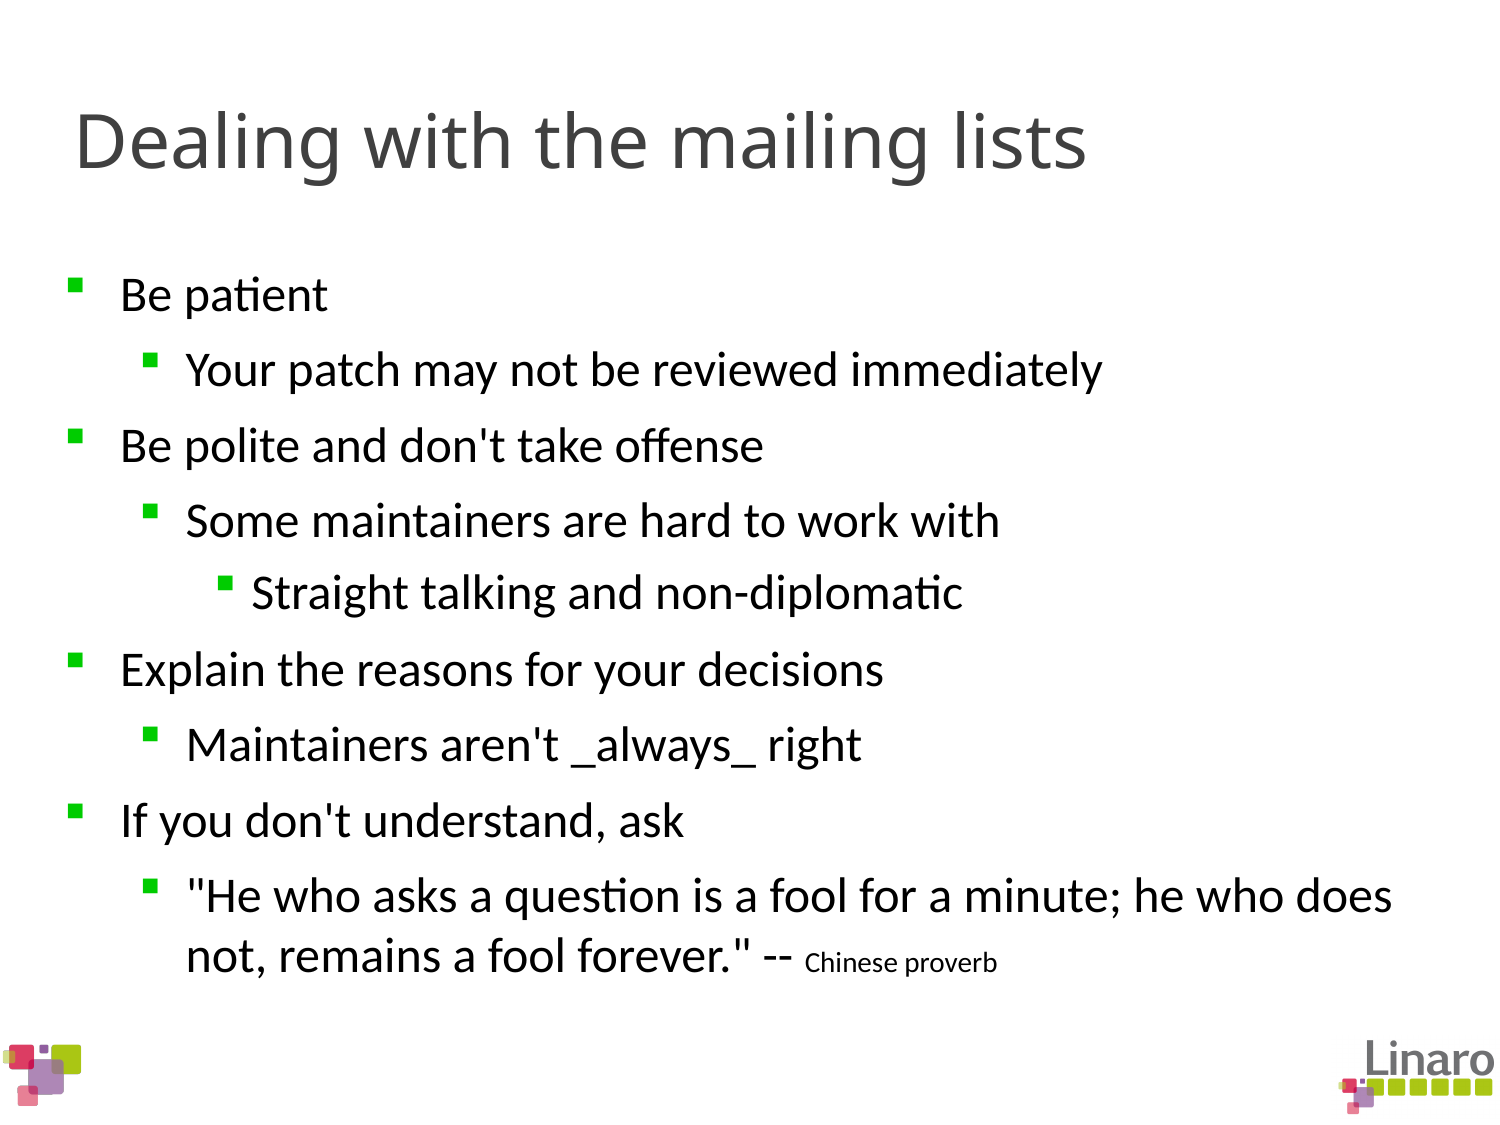

# Dealing with the mailing lists
Be patient
Your patch may not be reviewed immediately
Be polite and don't take offense
Some maintainers are hard to work with
Straight talking and non-diplomatic
Explain the reasons for your decisions
Maintainers aren't _always_ right
If you don't understand, ask
"He who asks a question is a fool for a minute; he who does not, remains a fool forever." -- Chinese proverb